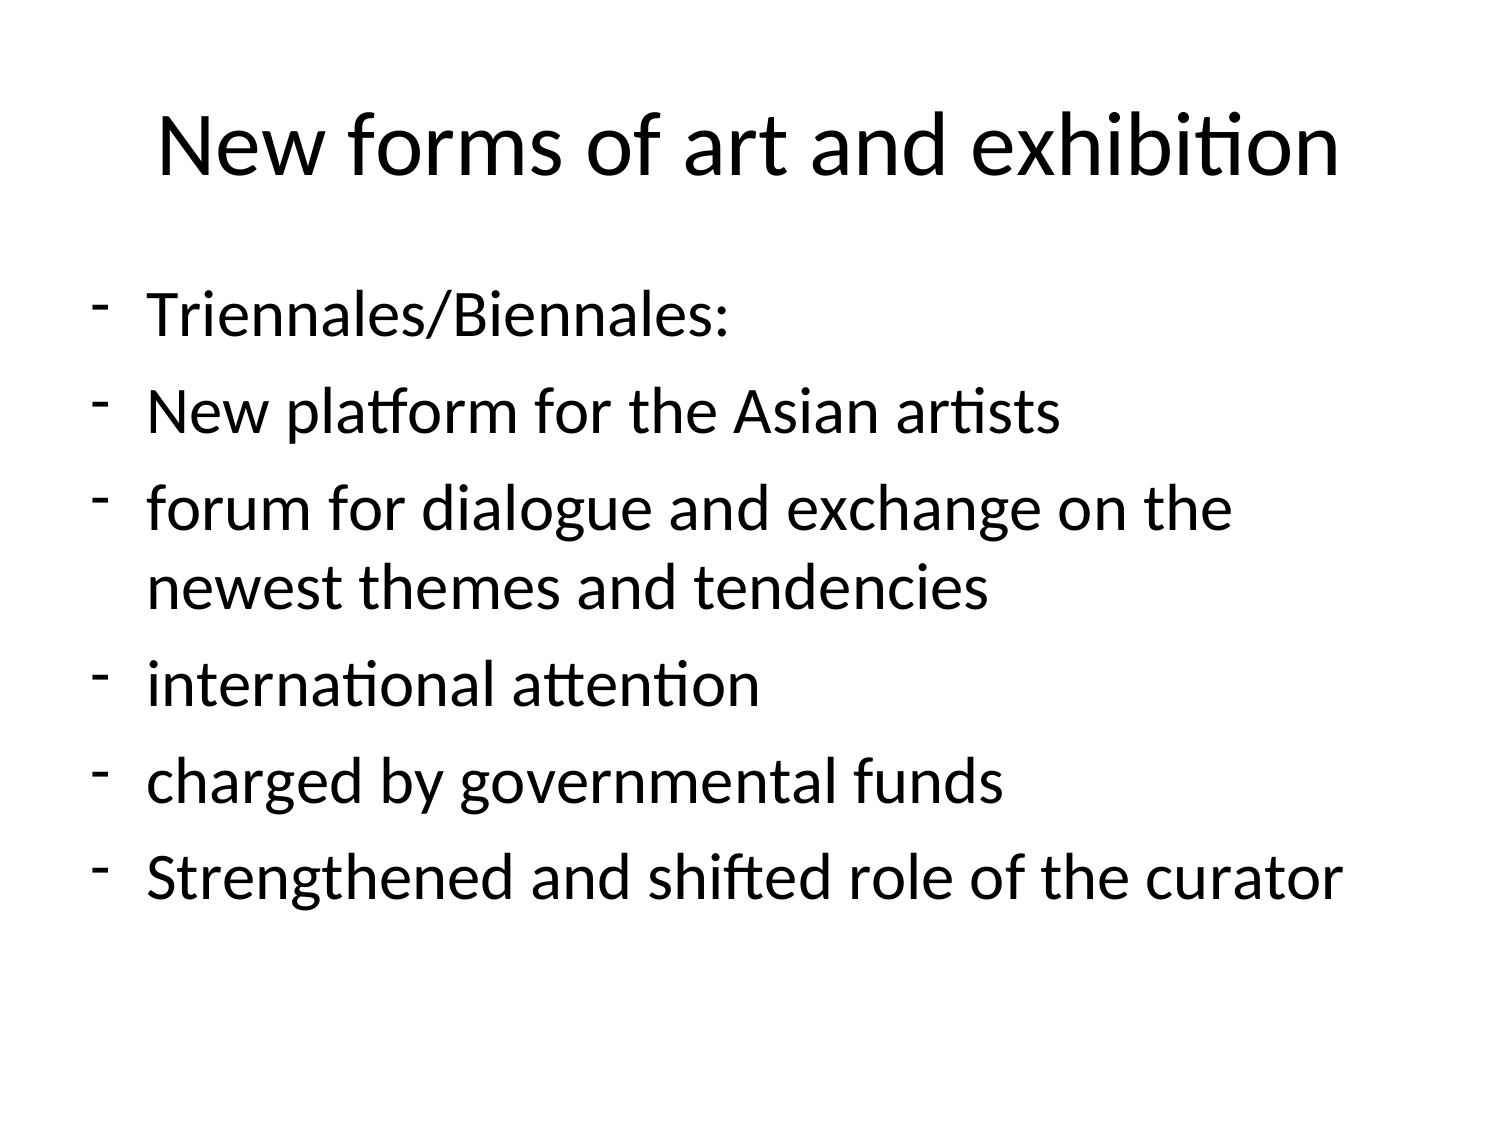

# New forms of art and exhibition
Triennales/Biennales:
New platform for the Asian artists
forum for dialogue and exchange on the newest themes and tendencies
international attention
charged by governmental funds
Strengthened and shifted role of the curator